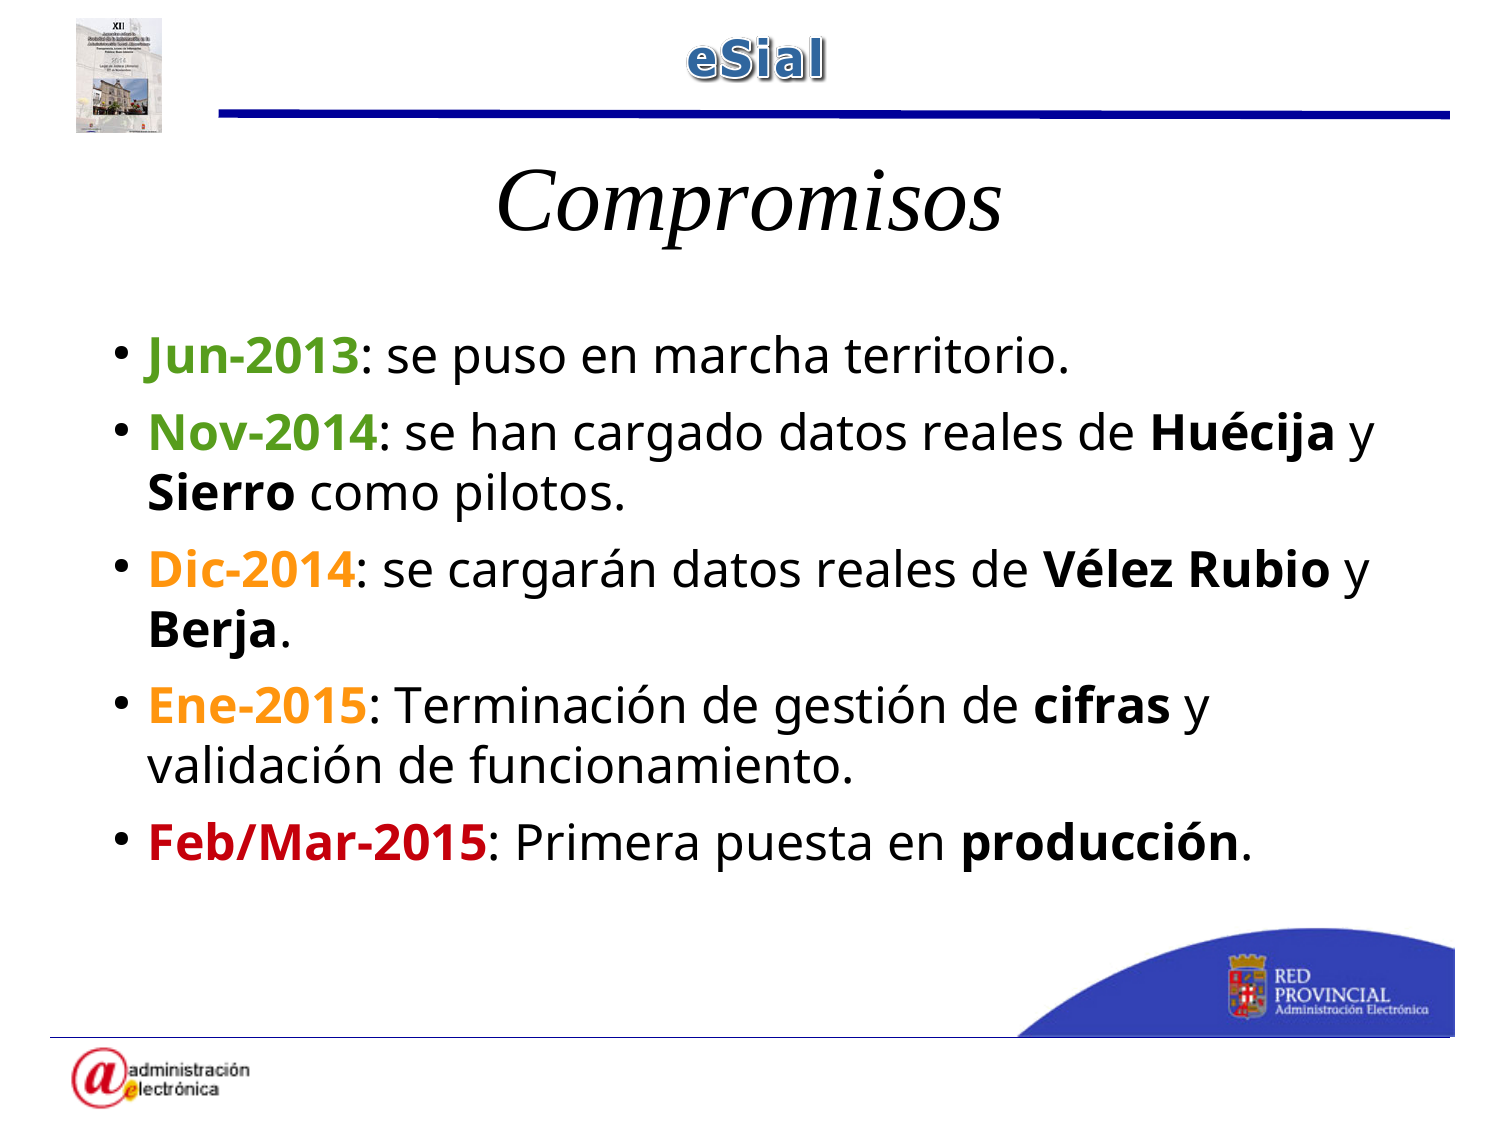

# Compromisos
Jun-2013: se puso en marcha territorio.
Nov-2014: se han cargado datos reales de Huécija y Sierro como pilotos.
Dic-2014: se cargarán datos reales de Vélez Rubio y Berja.
Ene-2015: Terminación de gestión de cifras y validación de funcionamiento.
Feb/Mar-2015: Primera puesta en producción.